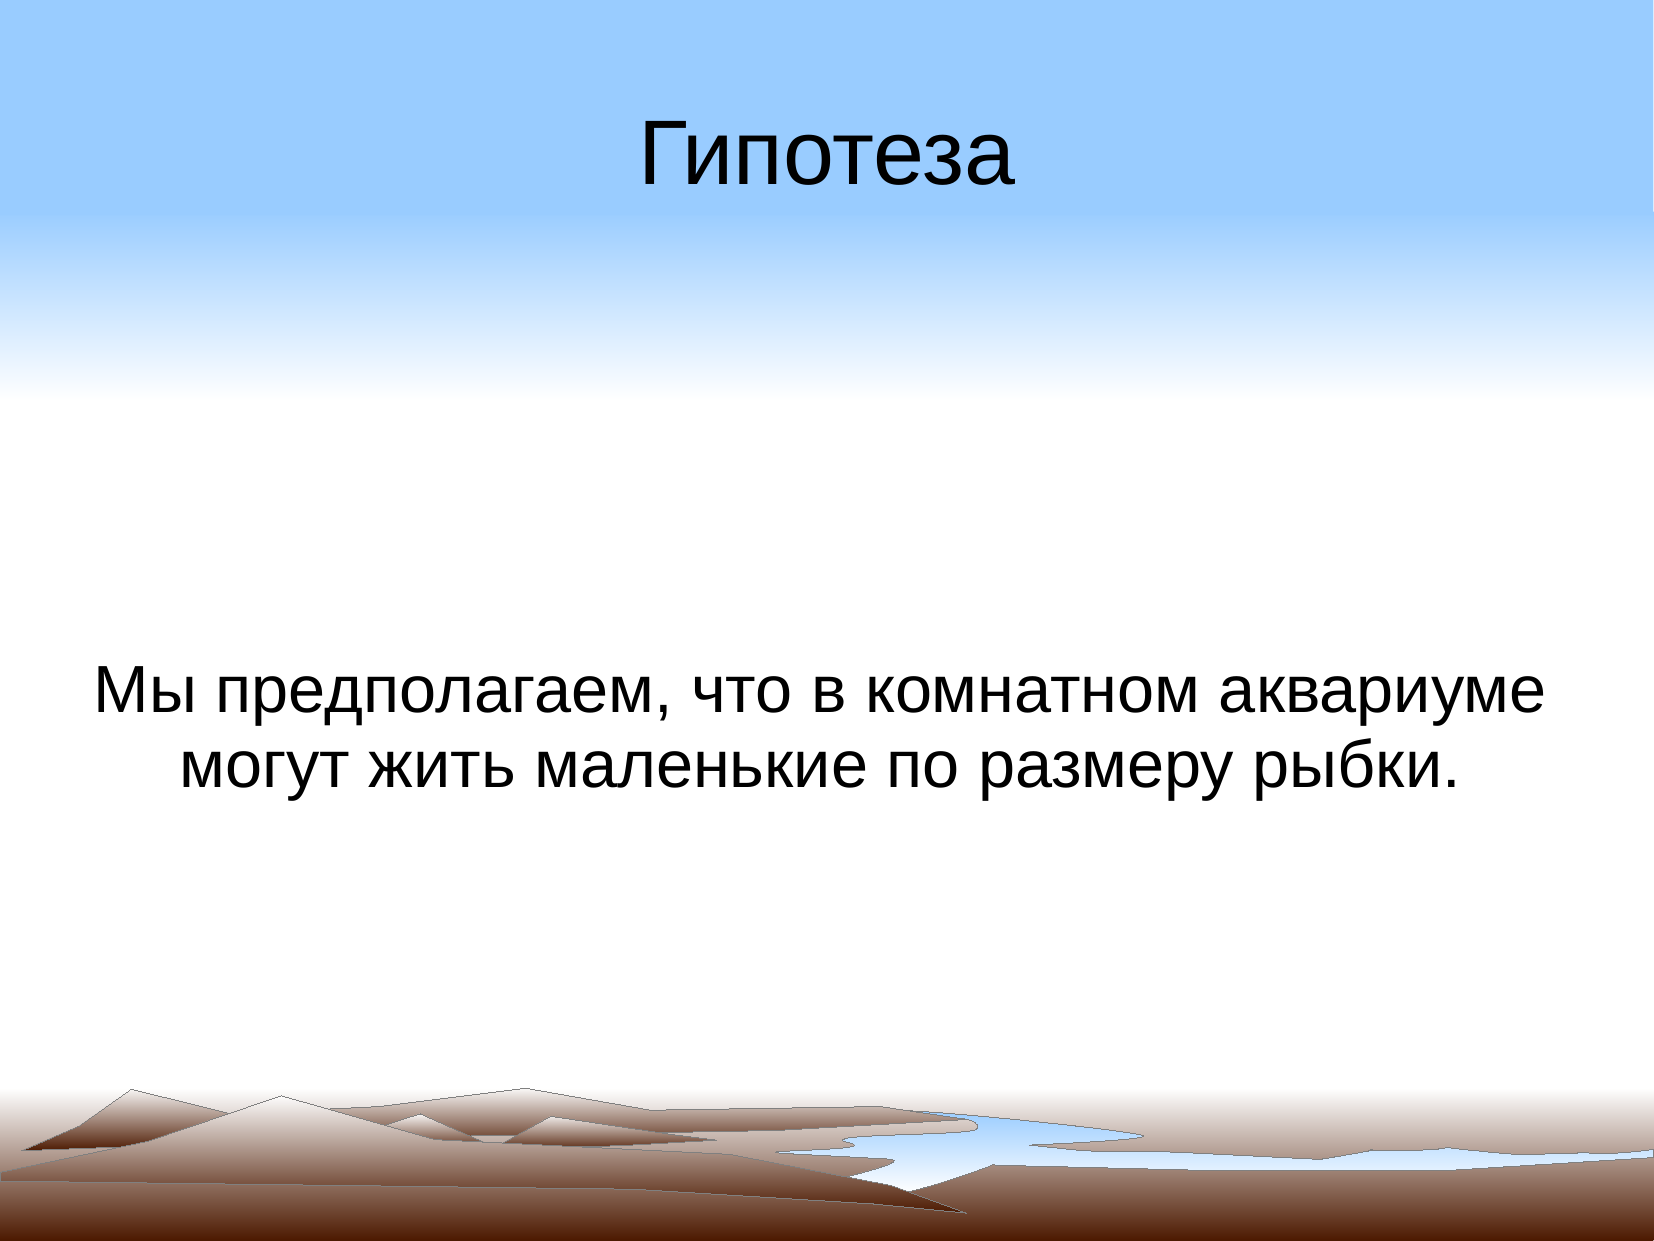

# Гипотеза
Мы предполагаем, что в комнатном аквариуме могут жить маленькие по размеру рыбки.